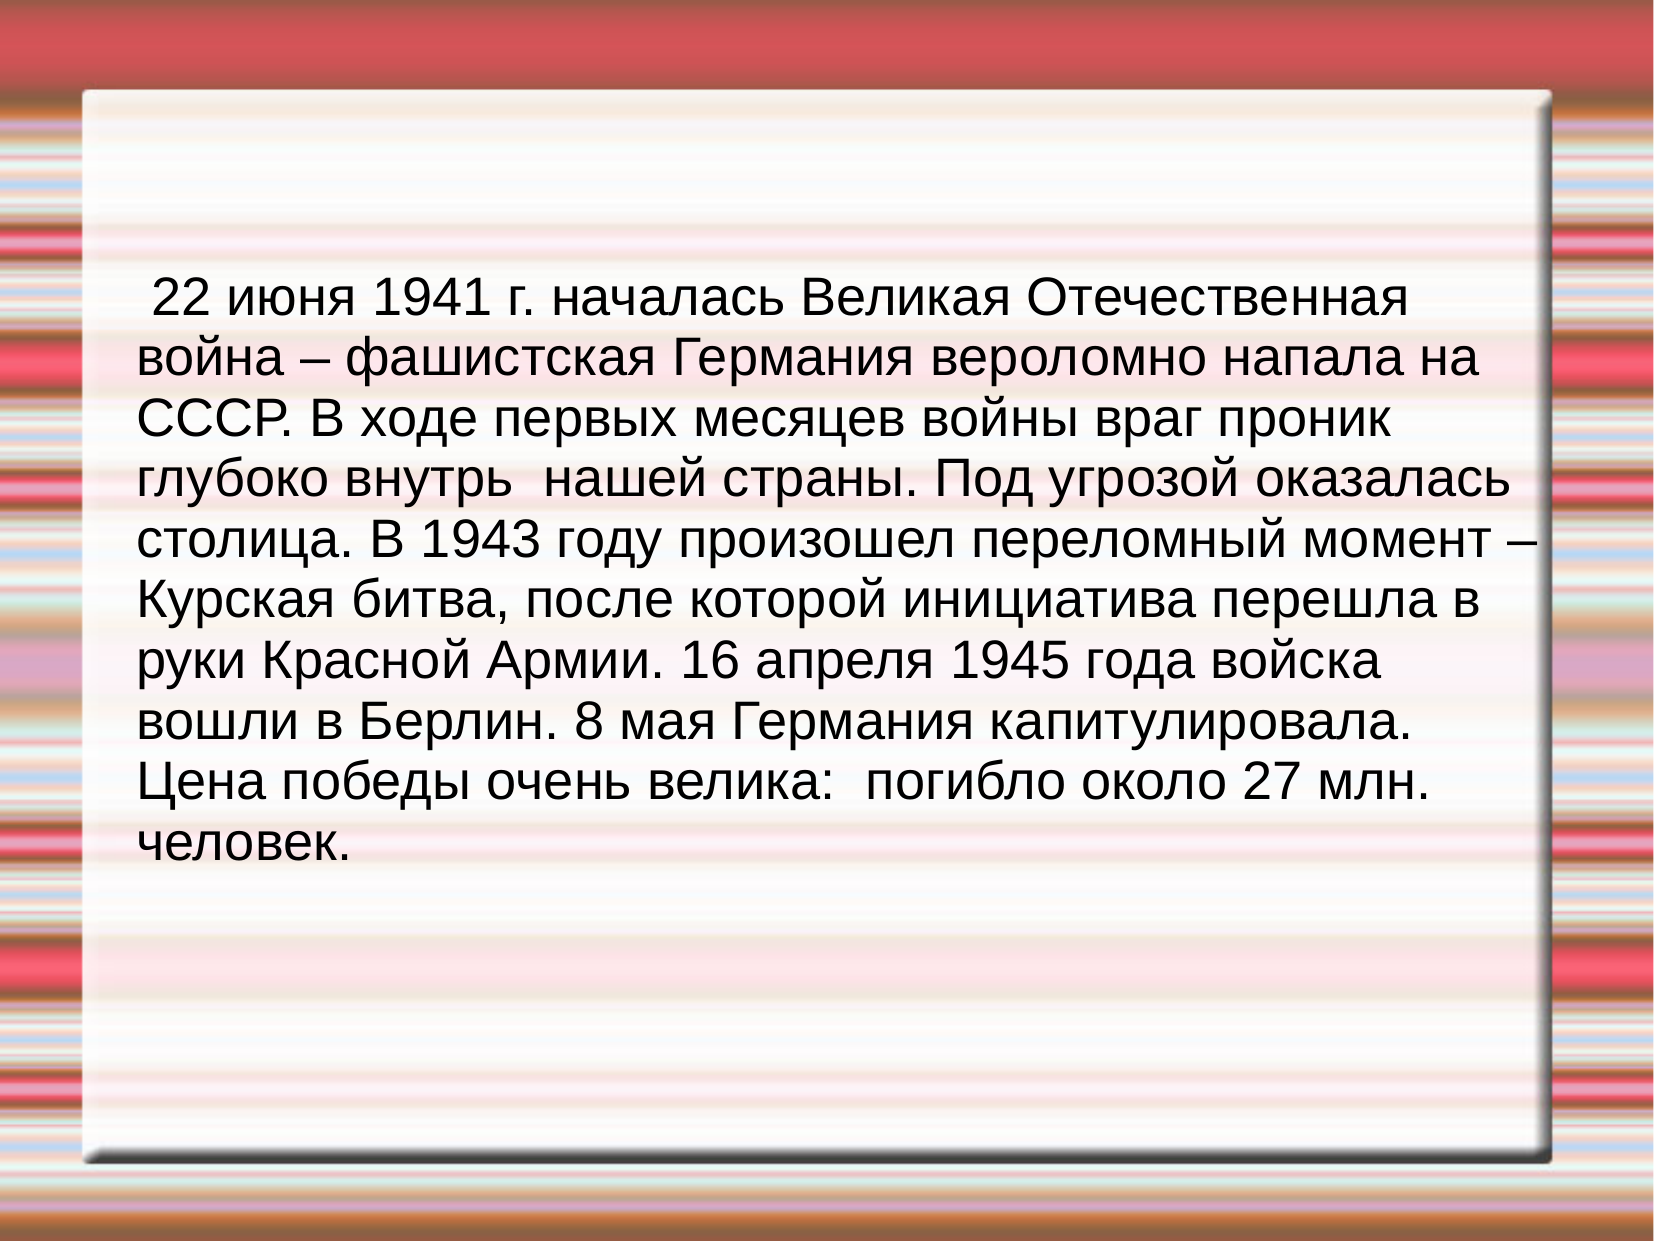

#
 22 июня 1941 г. началась Великая Отечественная война – фашистская Германия вероломно напала на СССР. В ходе первых месяцев войны враг проник глубоко внутрь нашей страны. Под угрозой оказалась столица. В 1943 году произошел переломный момент – Курская битва, после которой инициатива перешла в руки Красной Армии. 16 апреля 1945 года войска вошли в Берлин. 8 мая Германия капитулировала.
Цена победы очень велика: погибло около 27 млн. человек.